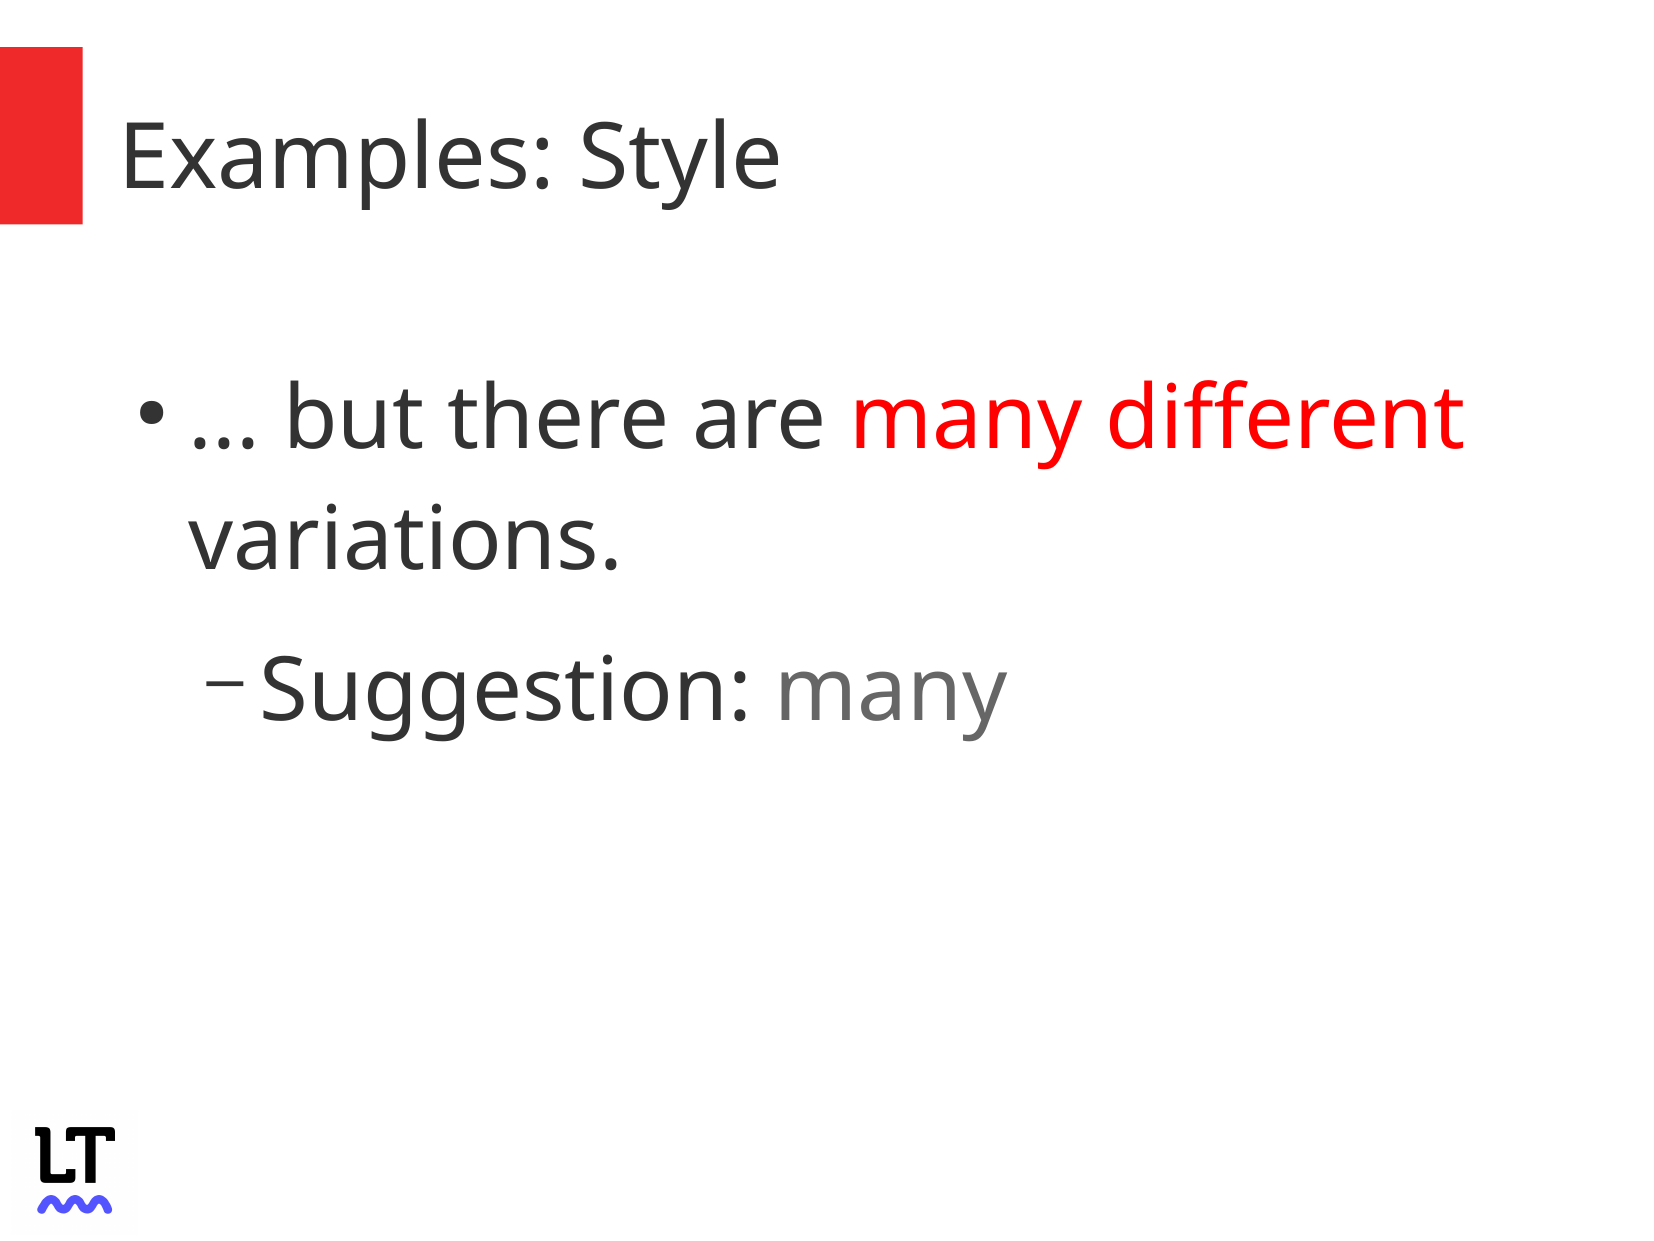

# Examples: Style
... but there are many different variations.
Suggestion: many